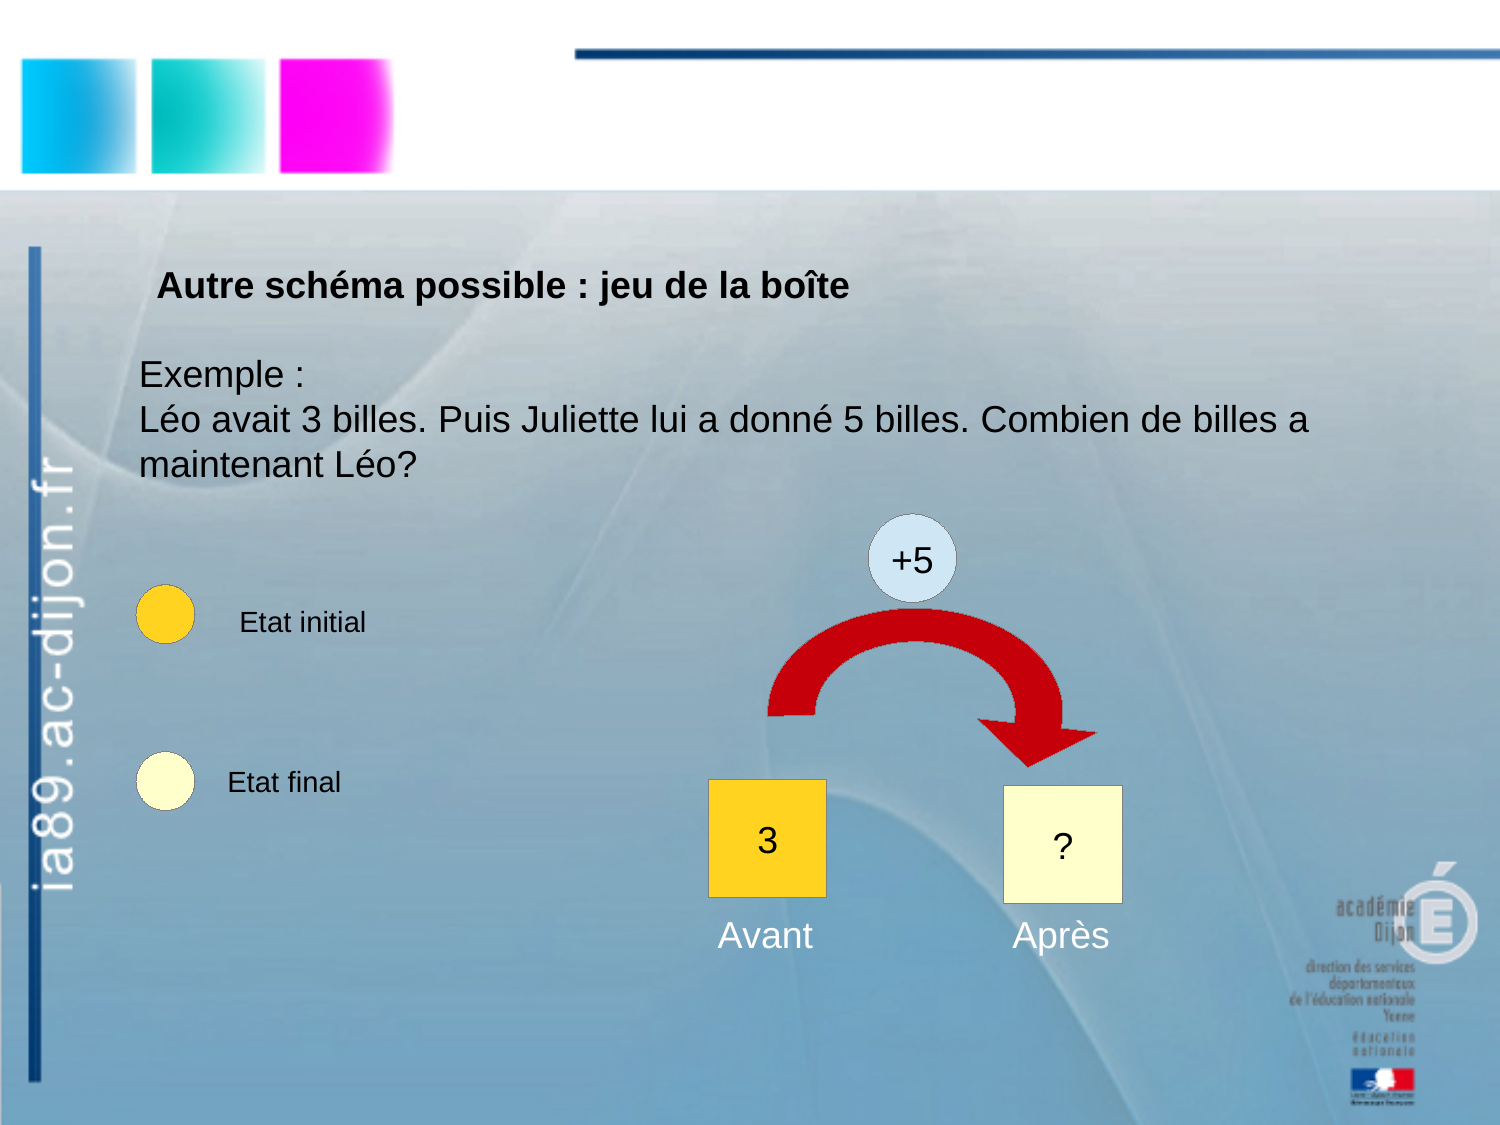

Autre schéma possible : jeu de la boîte
Exemple :
Léo avait 3 billes. Puis Juliette lui a donné 5 billes. Combien de billes a maintenant Léo?
+5
Etat initial
Etat final
3
?
Avant			Après